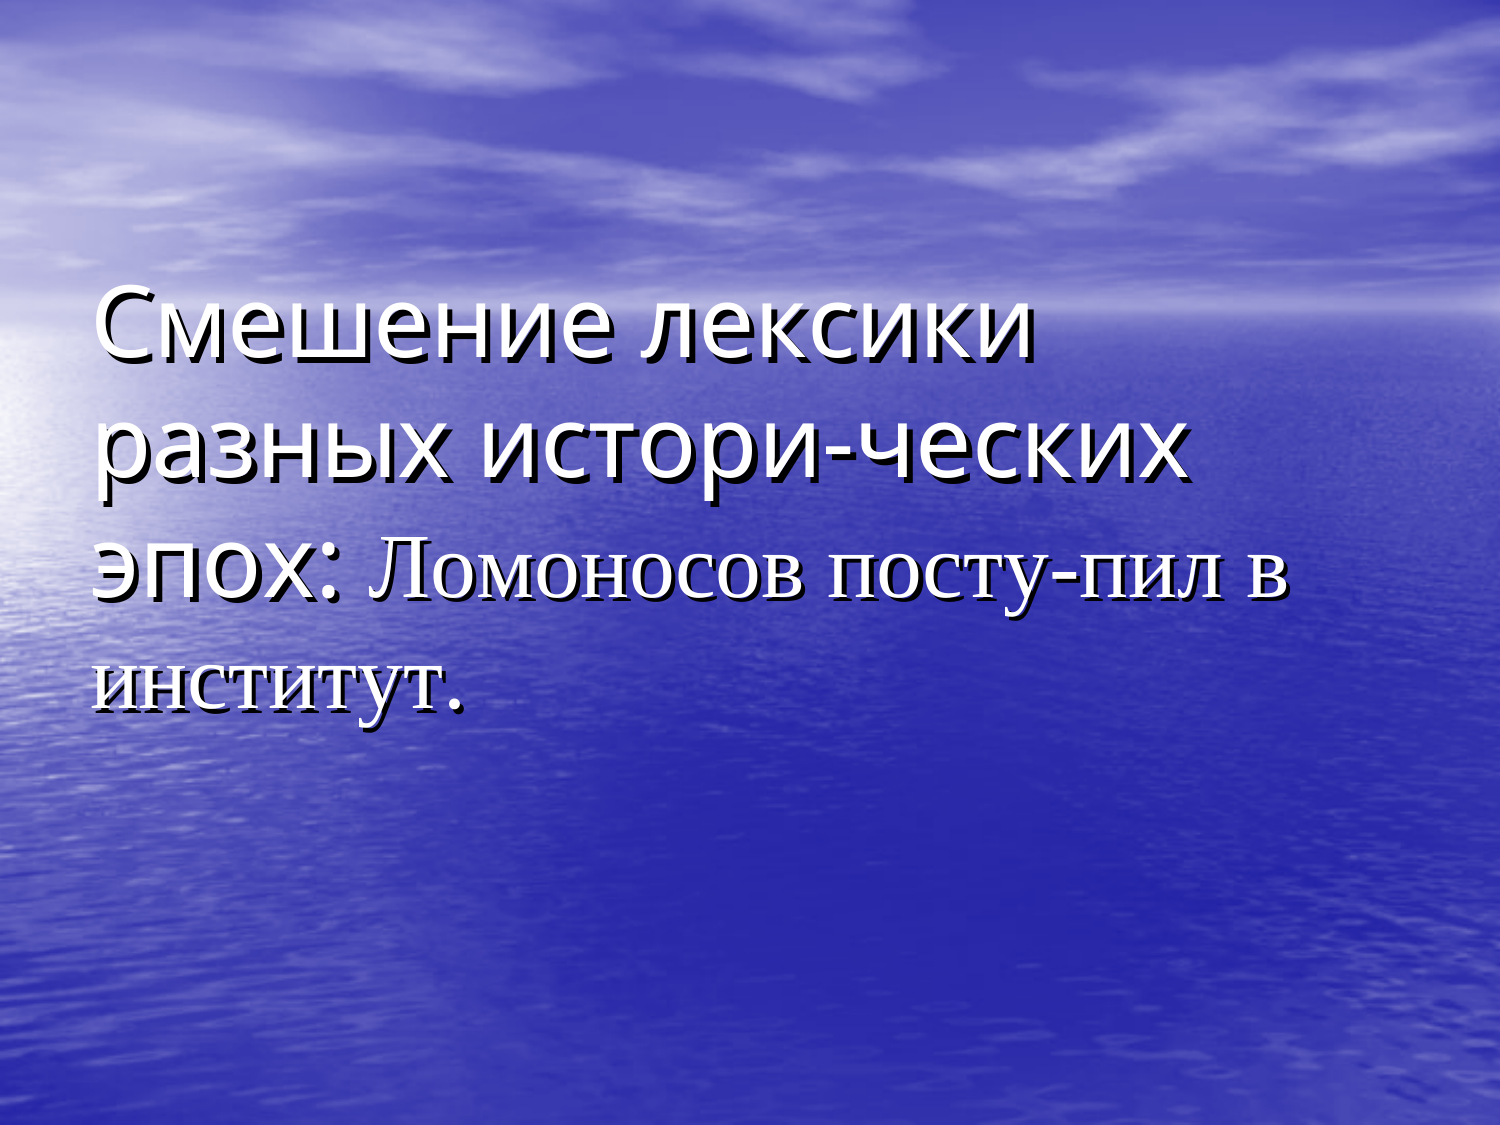

# Смешение лексики разных истори-ческих эпох: Ломоносов посту-пил в институт.